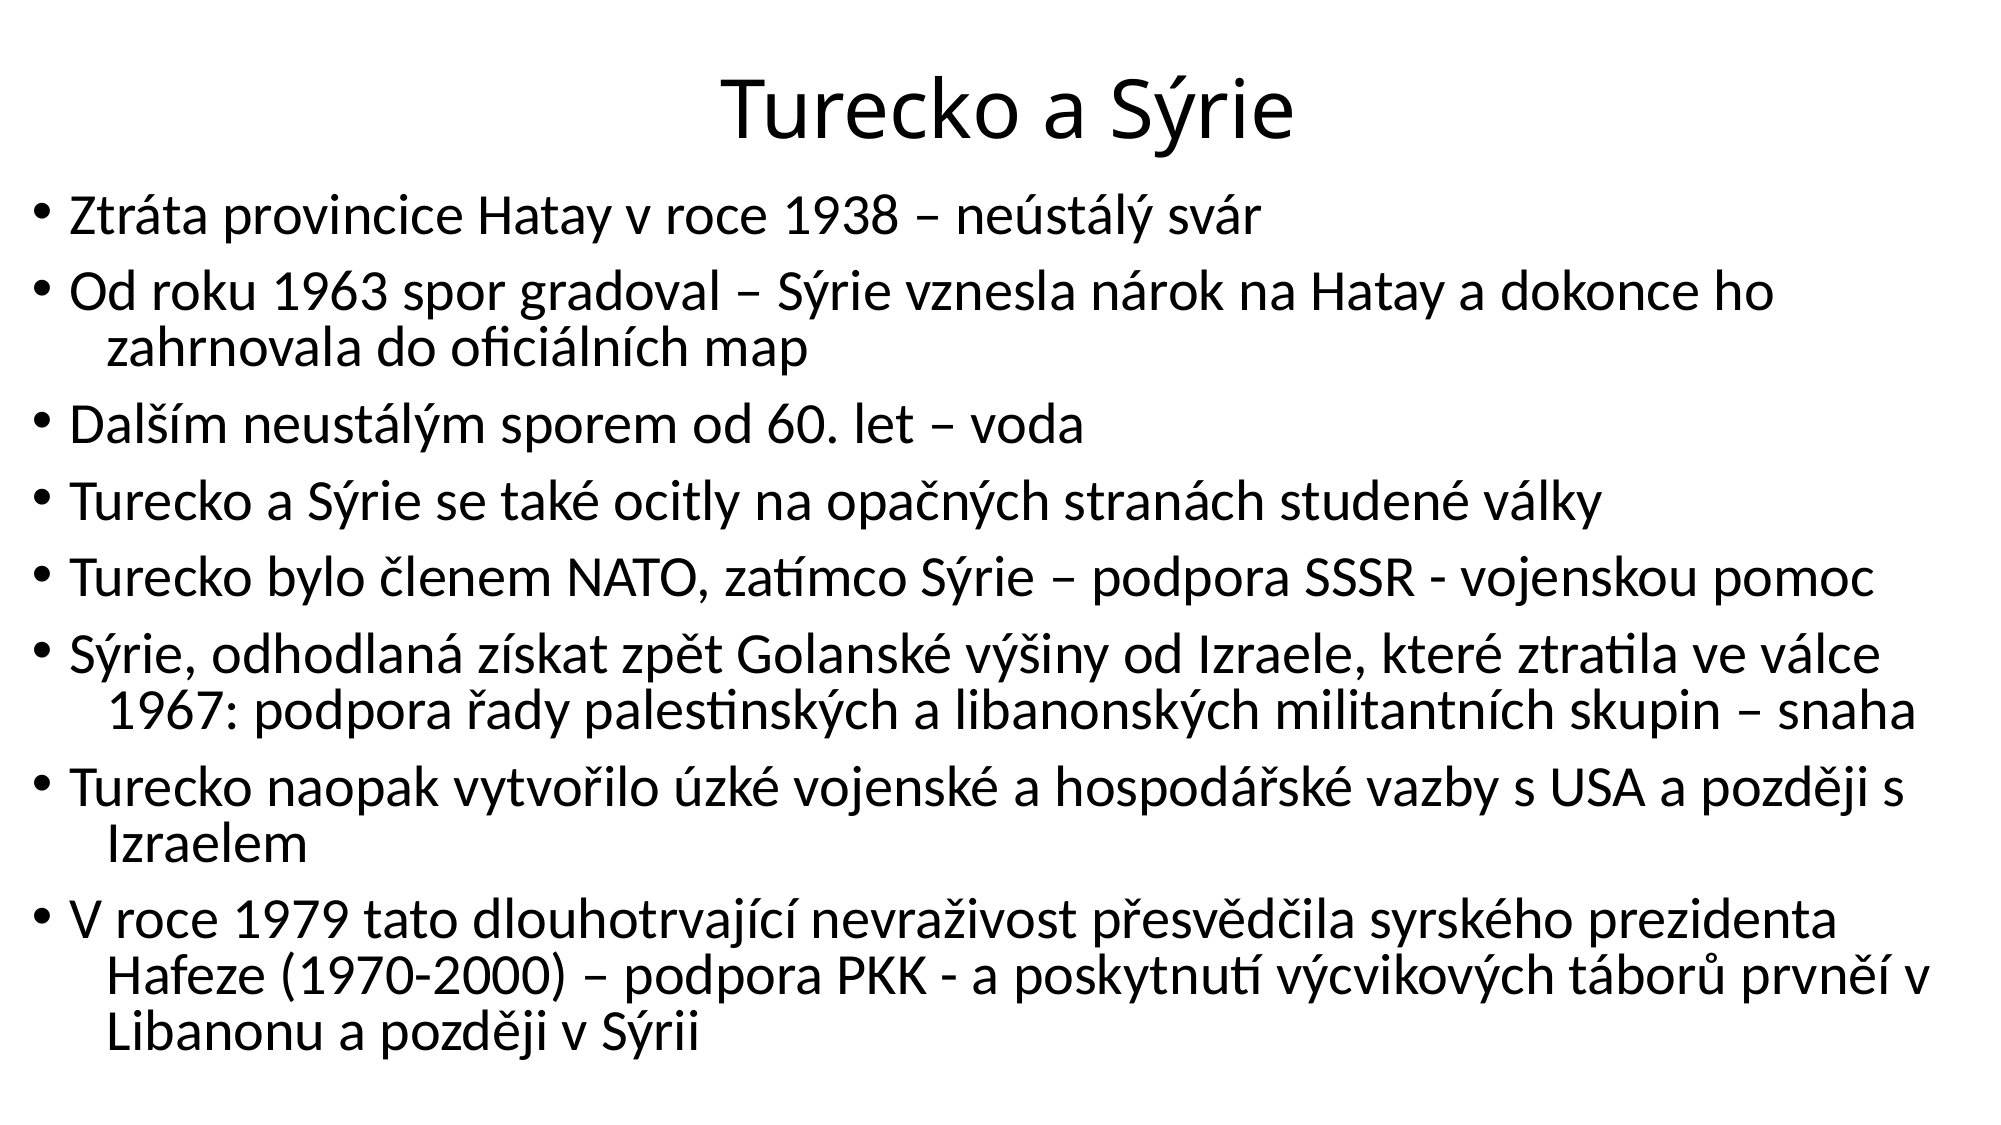

# Turecko a Sýrie
Ztráta provincice Hatay v roce 1938 – neústálý svár
Od roku 1963 spor gradoval – Sýrie vznesla nárok na Hatay a dokonce ho zahrnovala do oficiálních map
Dalším neustálým sporem od 60. let – voda
Turecko a Sýrie se také ocitly na opačných stranách studené války
Turecko bylo členem NATO, zatímco Sýrie – podpora SSSR - vojenskou pomoc
Sýrie, odhodlaná získat zpět Golanské výšiny od Izraele, které ztratila ve válce 1967: podpora řady palestinských a libanonských militantních skupin – snaha
Turecko naopak vytvořilo úzké vojenské a hospodářské vazby s USA a později s Izraelem
V roce 1979 tato dlouhotrvající nevraživost přesvědčila syrského prezidenta Hafeze (1970-2000) – podpora PKK - a poskytnutí výcvikových táborů prvněí v Libanonu a později v Sýrii